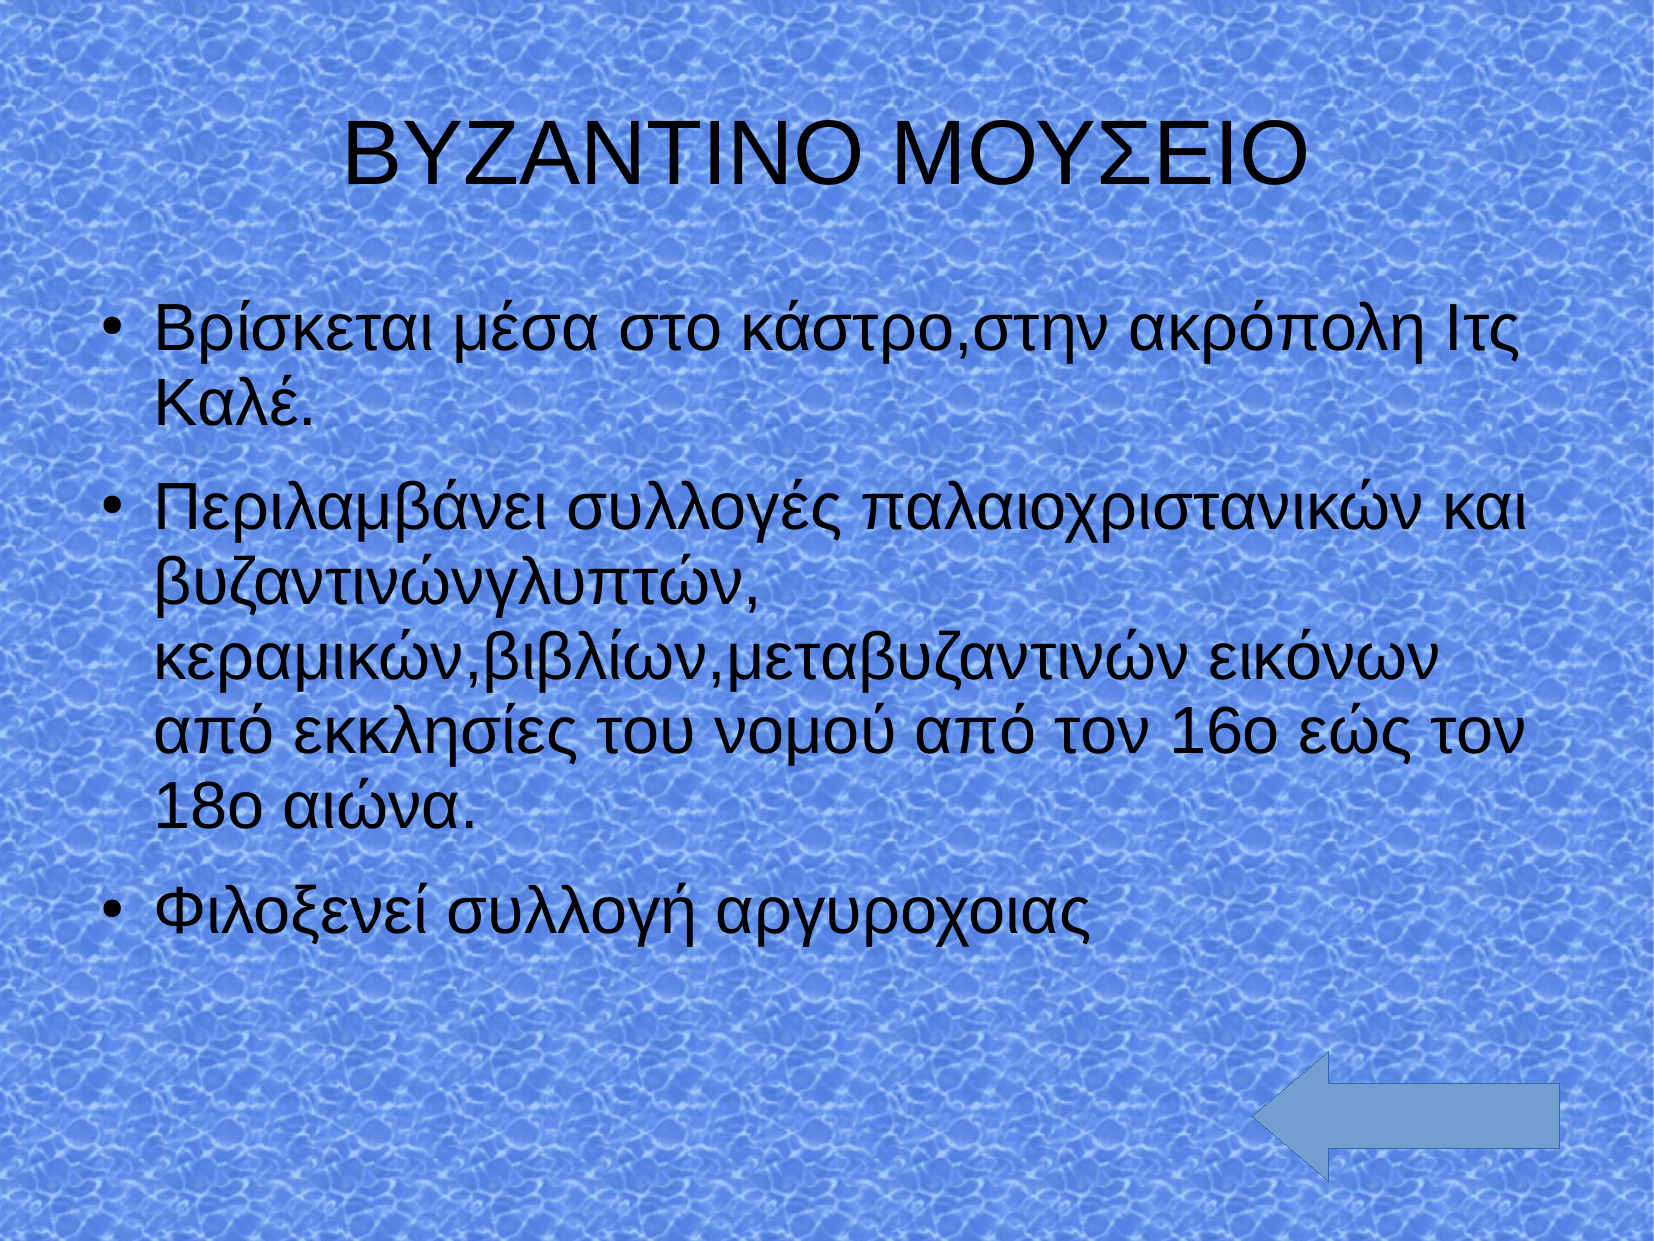

# ΒΥΖΑΝΤΙΝΟ ΜΟΥΣΕΙΟ
Βρίσκεται μέσα στο κάστρο,στην ακρόπολη Ιτς Καλέ.
Περιλαμβάνει συλλογές παλαιοχριστανικών και βυζαντινώνγλυπτών, κεραμικών,βιβλίων,μεταβυζαντινών εικόνων από εκκλησίες του νομού από τον 16ο εώς τον 18ο αιώνα.
Φιλοξενεί συλλογή αργυροχοιας